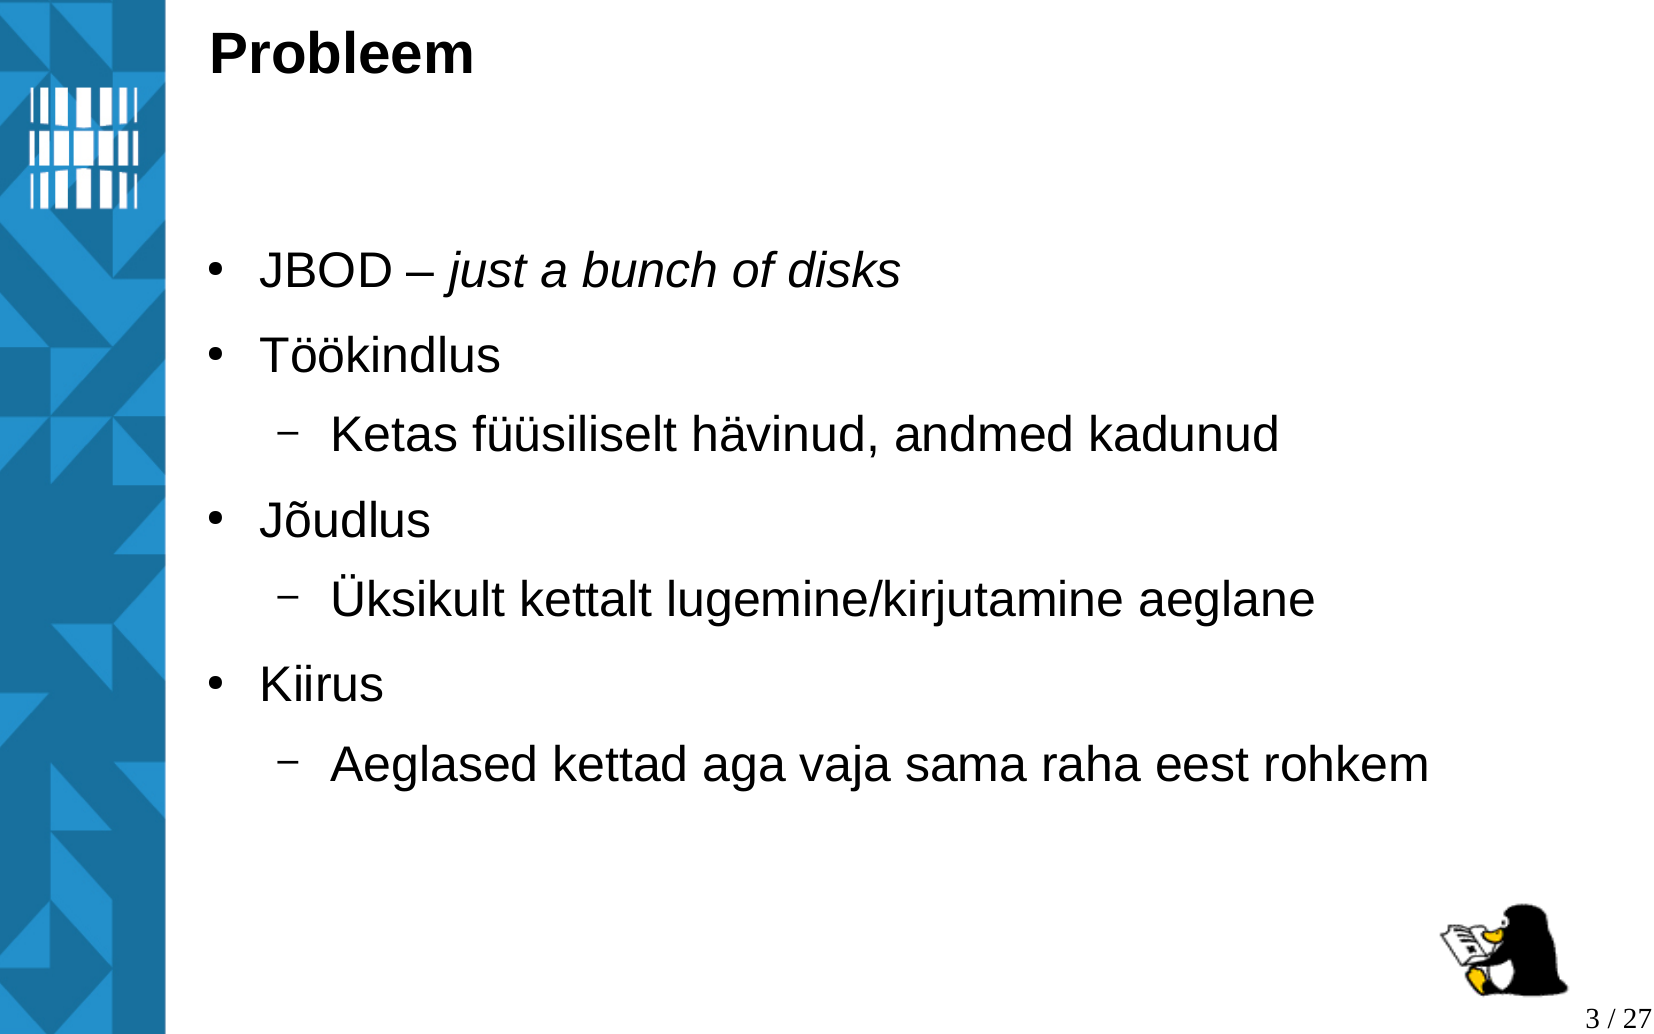

# Probleem
JBOD – just a bunch of disks
Töökindlus
Ketas füüsiliselt hävinud, andmed kadunud
Jõudlus
Üksikult kettalt lugemine/kirjutamine aeglane
Kiirus
Aeglased kettad aga vaja sama raha eest rohkem